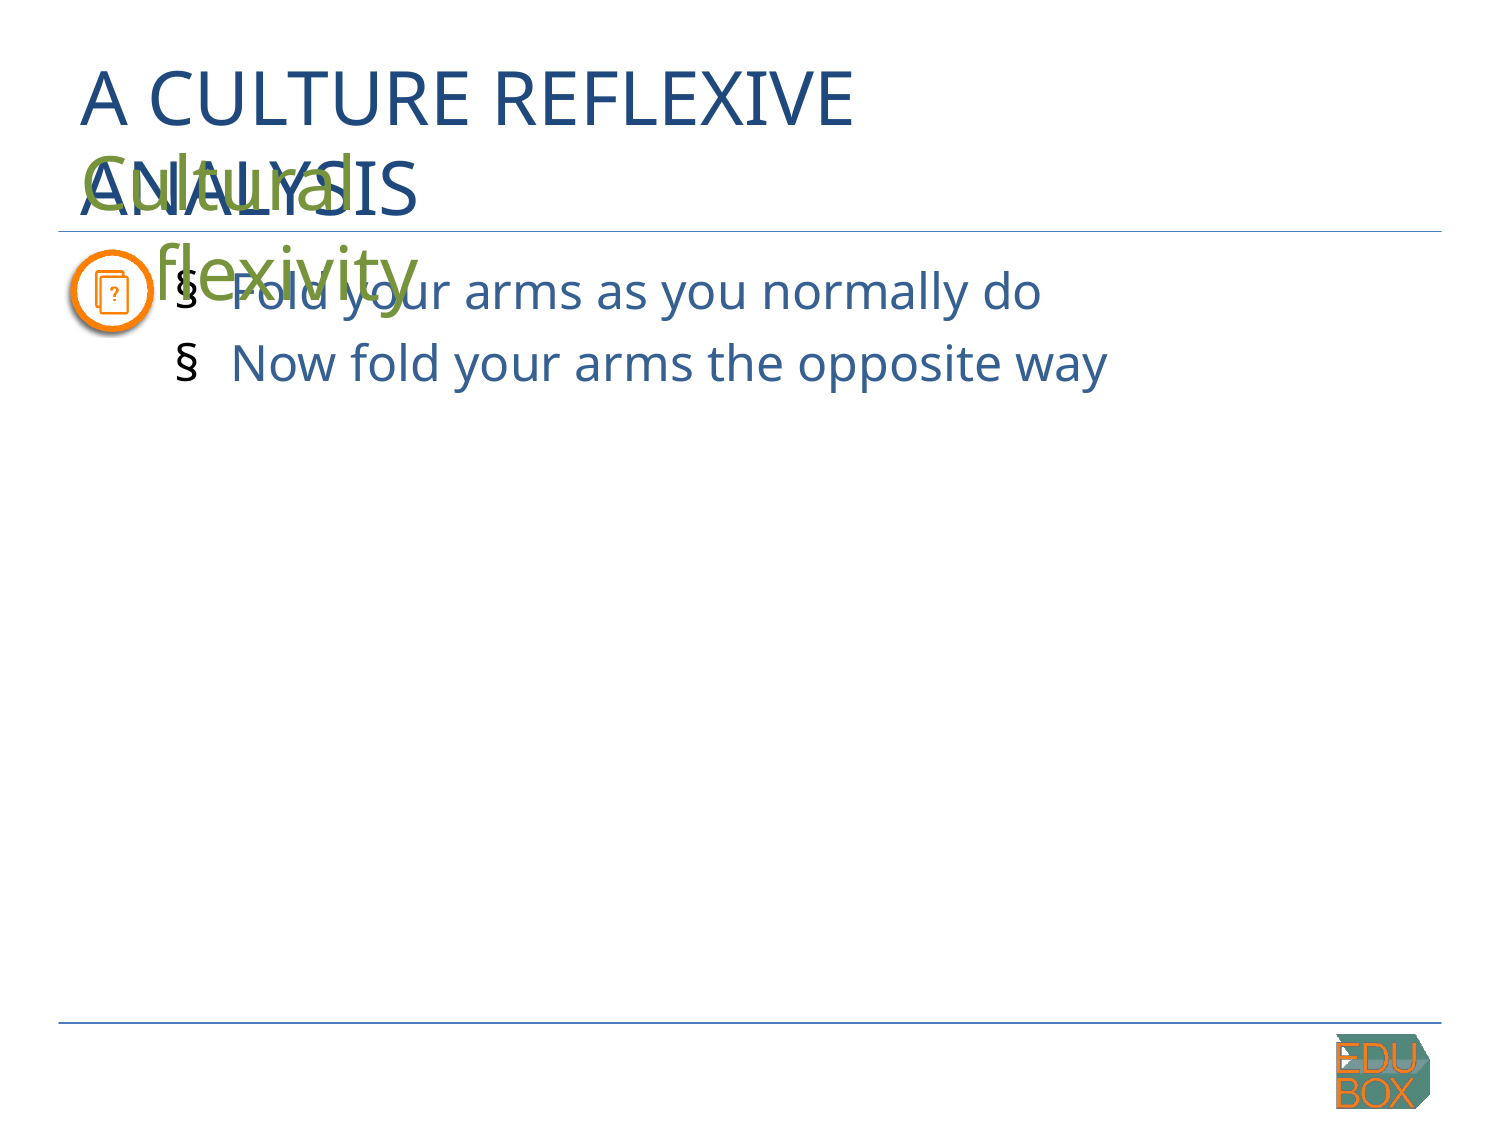

# A CULTURE REFLEXIVE ANALYSIS
Cultural reflexivity
Fold your arms as you normally do
Now fold your arms the opposite way